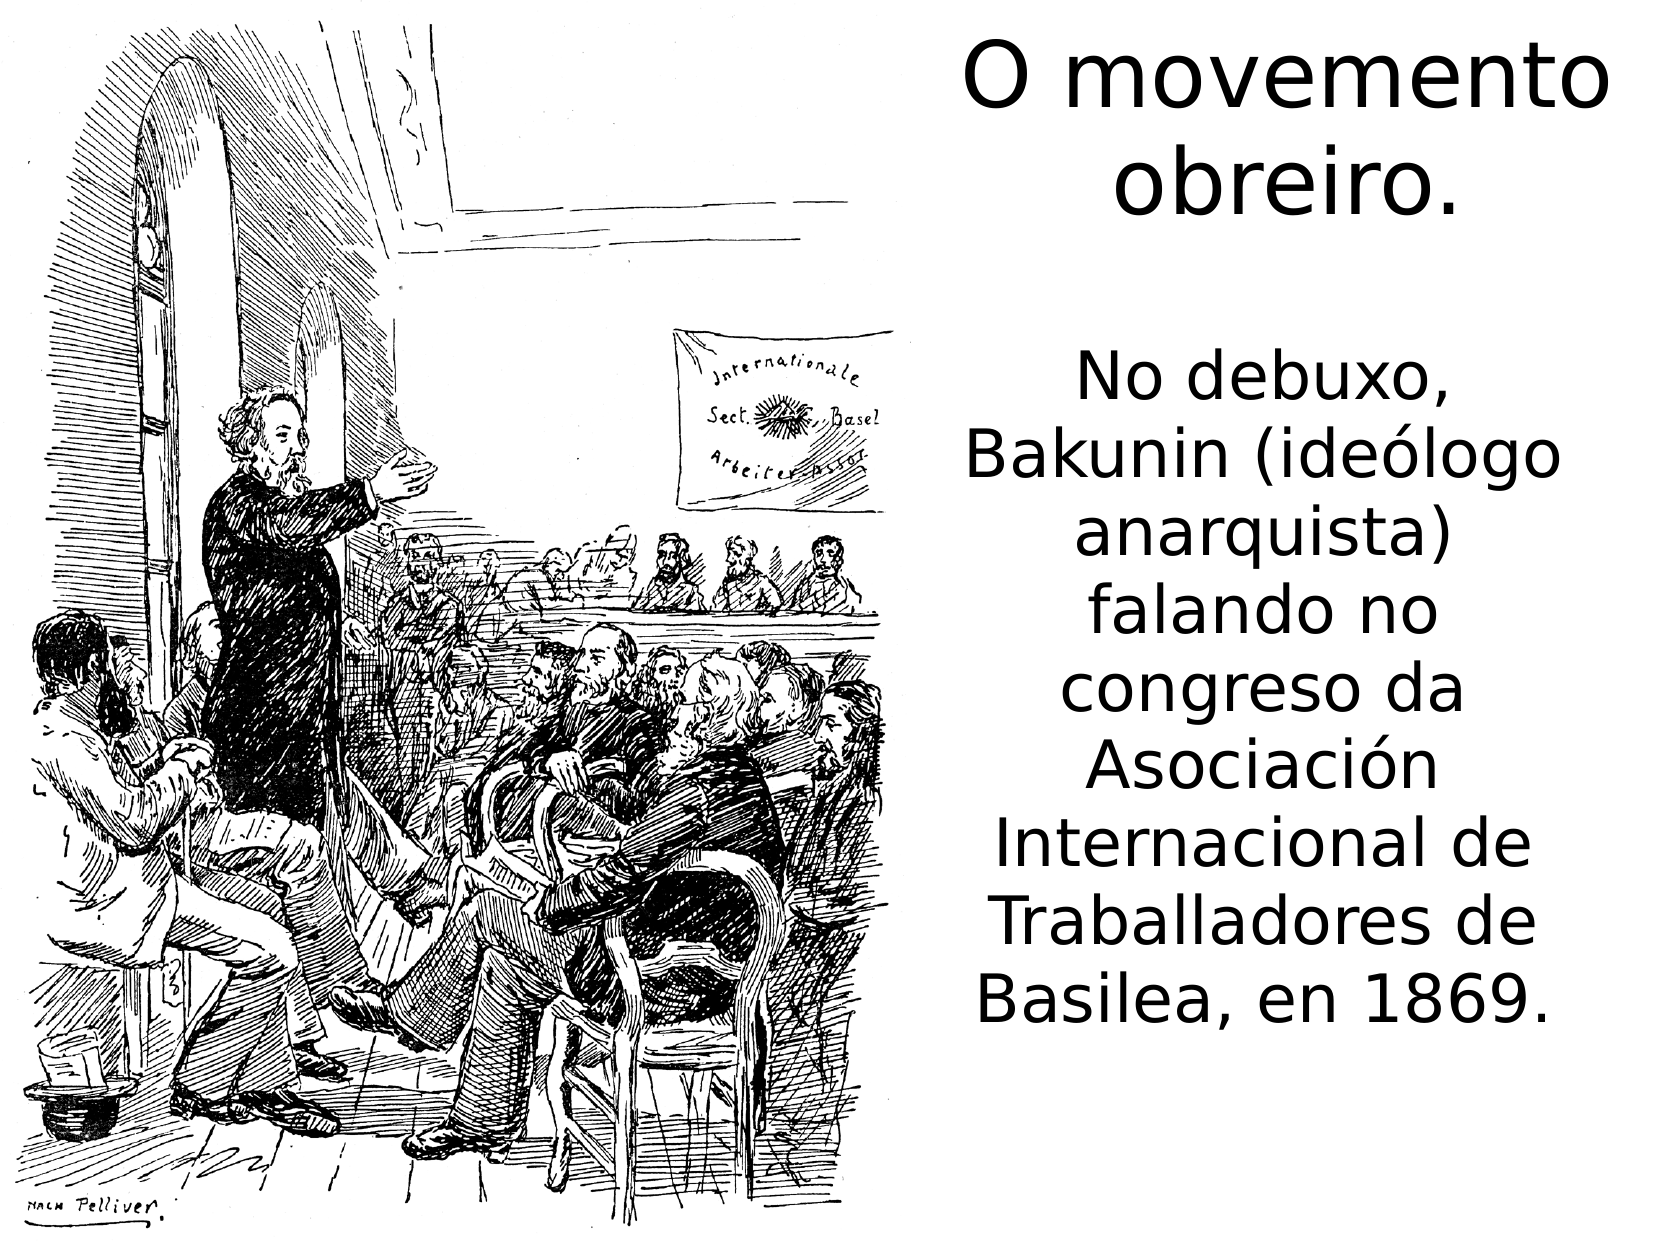

# O movemento obreiro.
No debuxo, Bakunin (ideólogo anarquista) falando no congreso da Asociación Internacional de Traballadores de Basilea, en 1869.